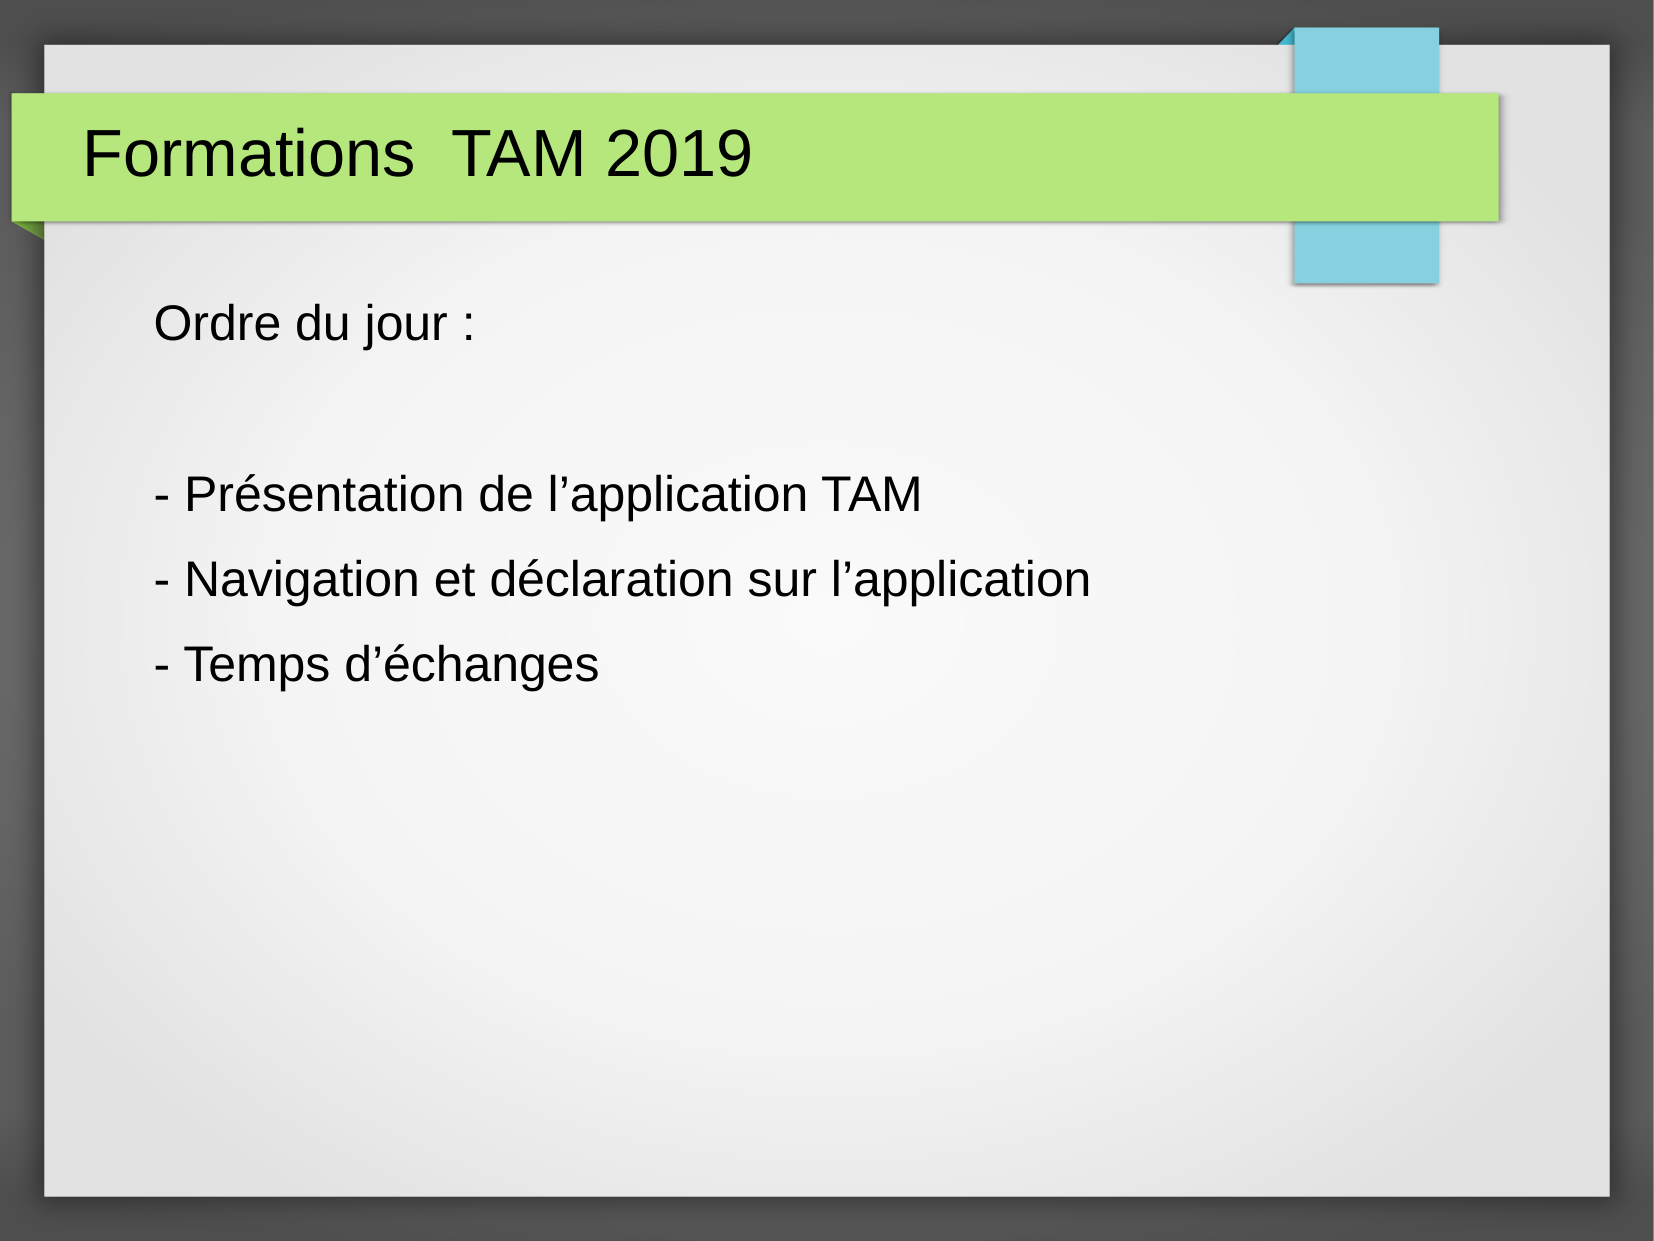

# Formations TAM 2019
Ordre du jour :
- Présentation de l’application TAM
- Navigation et déclaration sur l’application
- Temps d’échanges